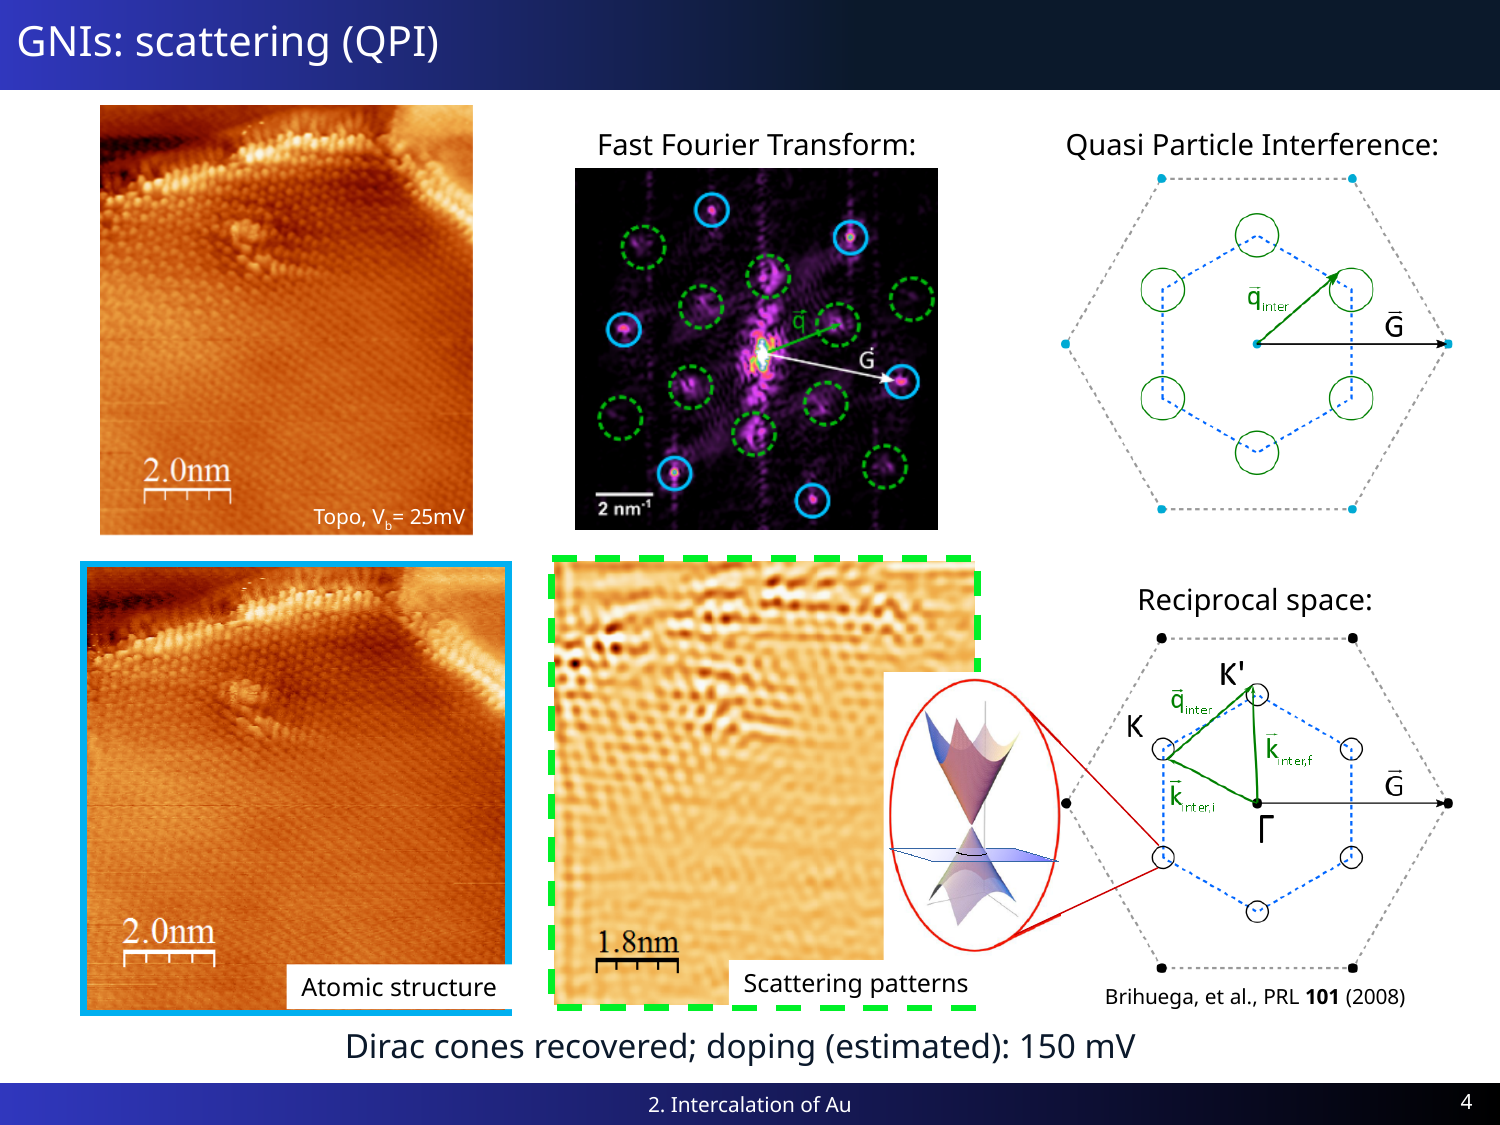

GNIs: scattering (QPI)
Topo, Vb= 25mV
Inverse FFT:
Quasi Particle Interference:
Fast Fourier Transform:
Scattering patterns
Atomic structure
Reciprocal space:
Reciprocal space:
Γ
K’
K
q
k̅2
k̅1
Brihuega et al., PRL 101 (2008)
2.44Å
4.36Å
q
Brihuega, et al., PRL 101 (2008)
Dirac cones recovered; doping (estimated): 150 mV
2. Intercalation of Au